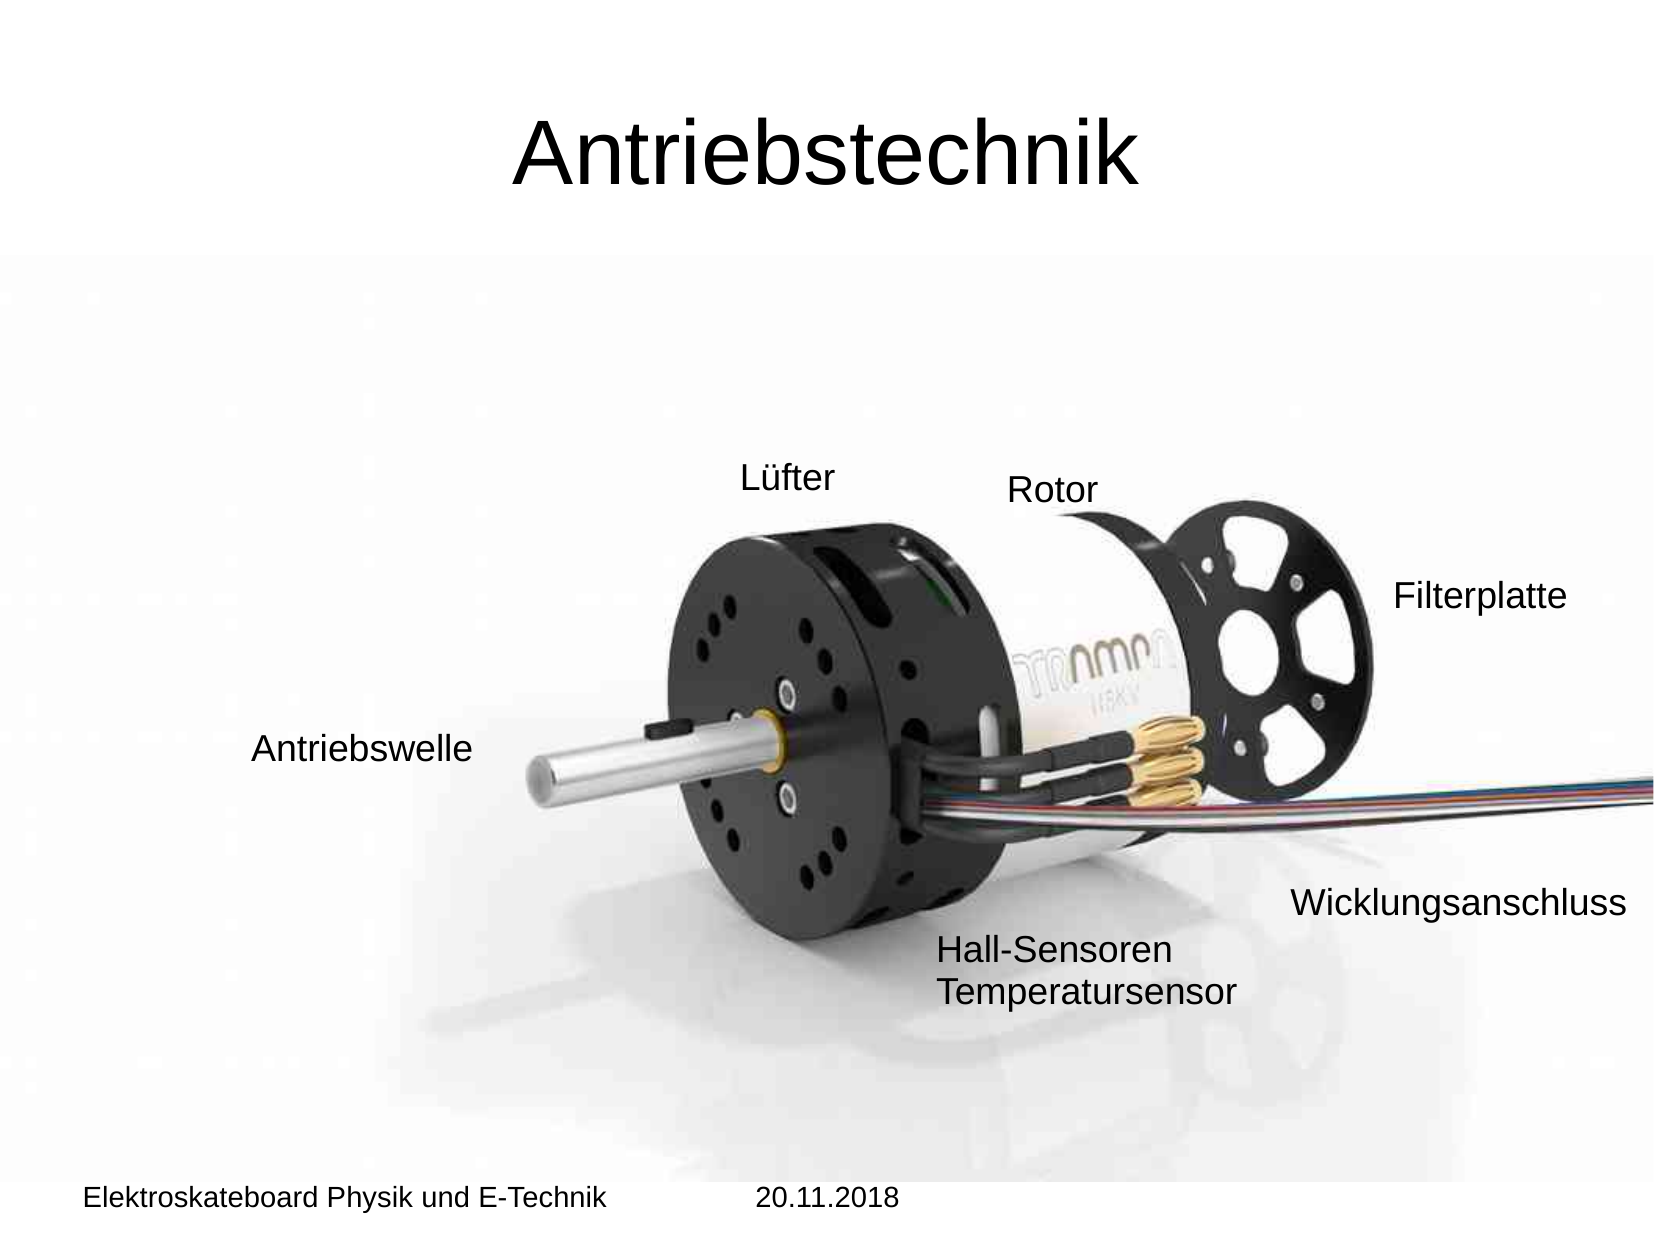

# Antriebstechnik
Lüfter
Rotor
Filterplatte
Antriebswelle
Wicklungsanschluss
Hall-Sensoren
Temperatursensor